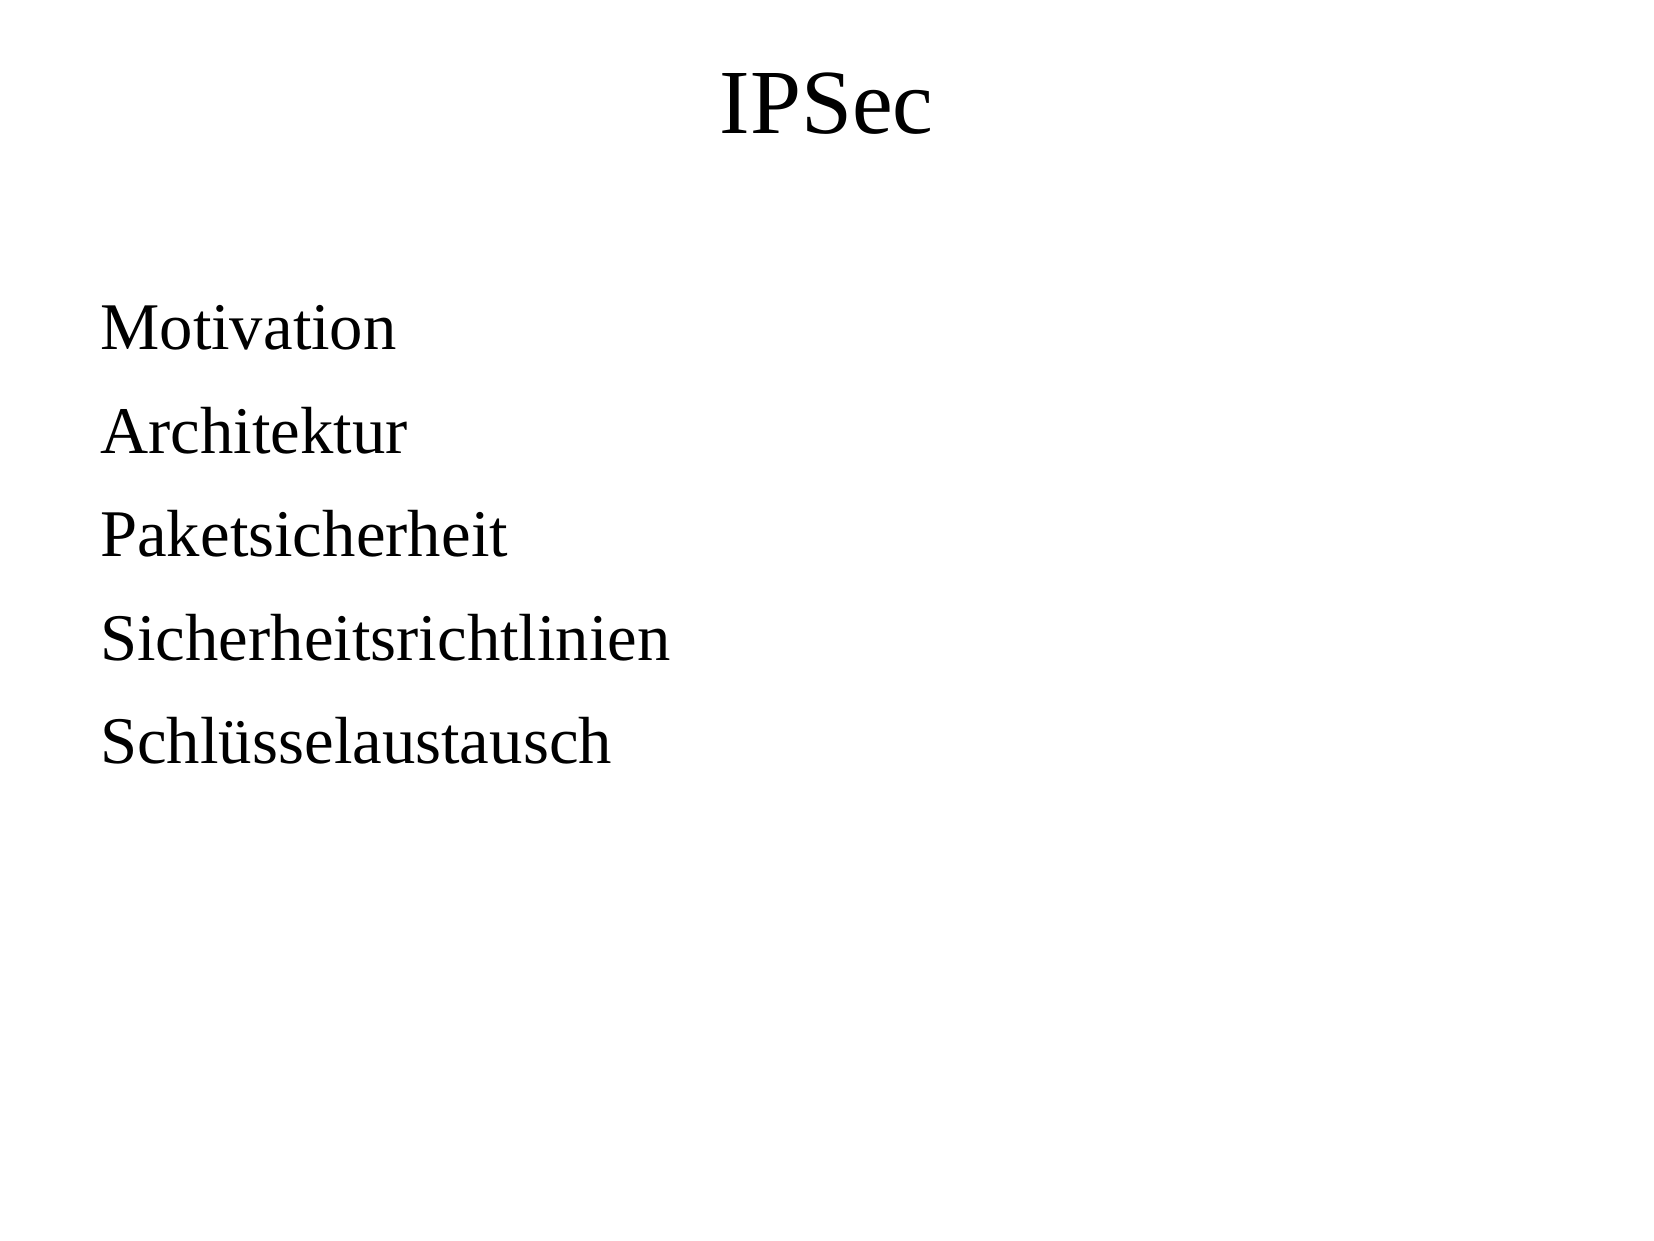

# IPSec
Motivation
Architektur
Paketsicherheit
Sicherheitsrichtlinien
Schlüsselaustausch